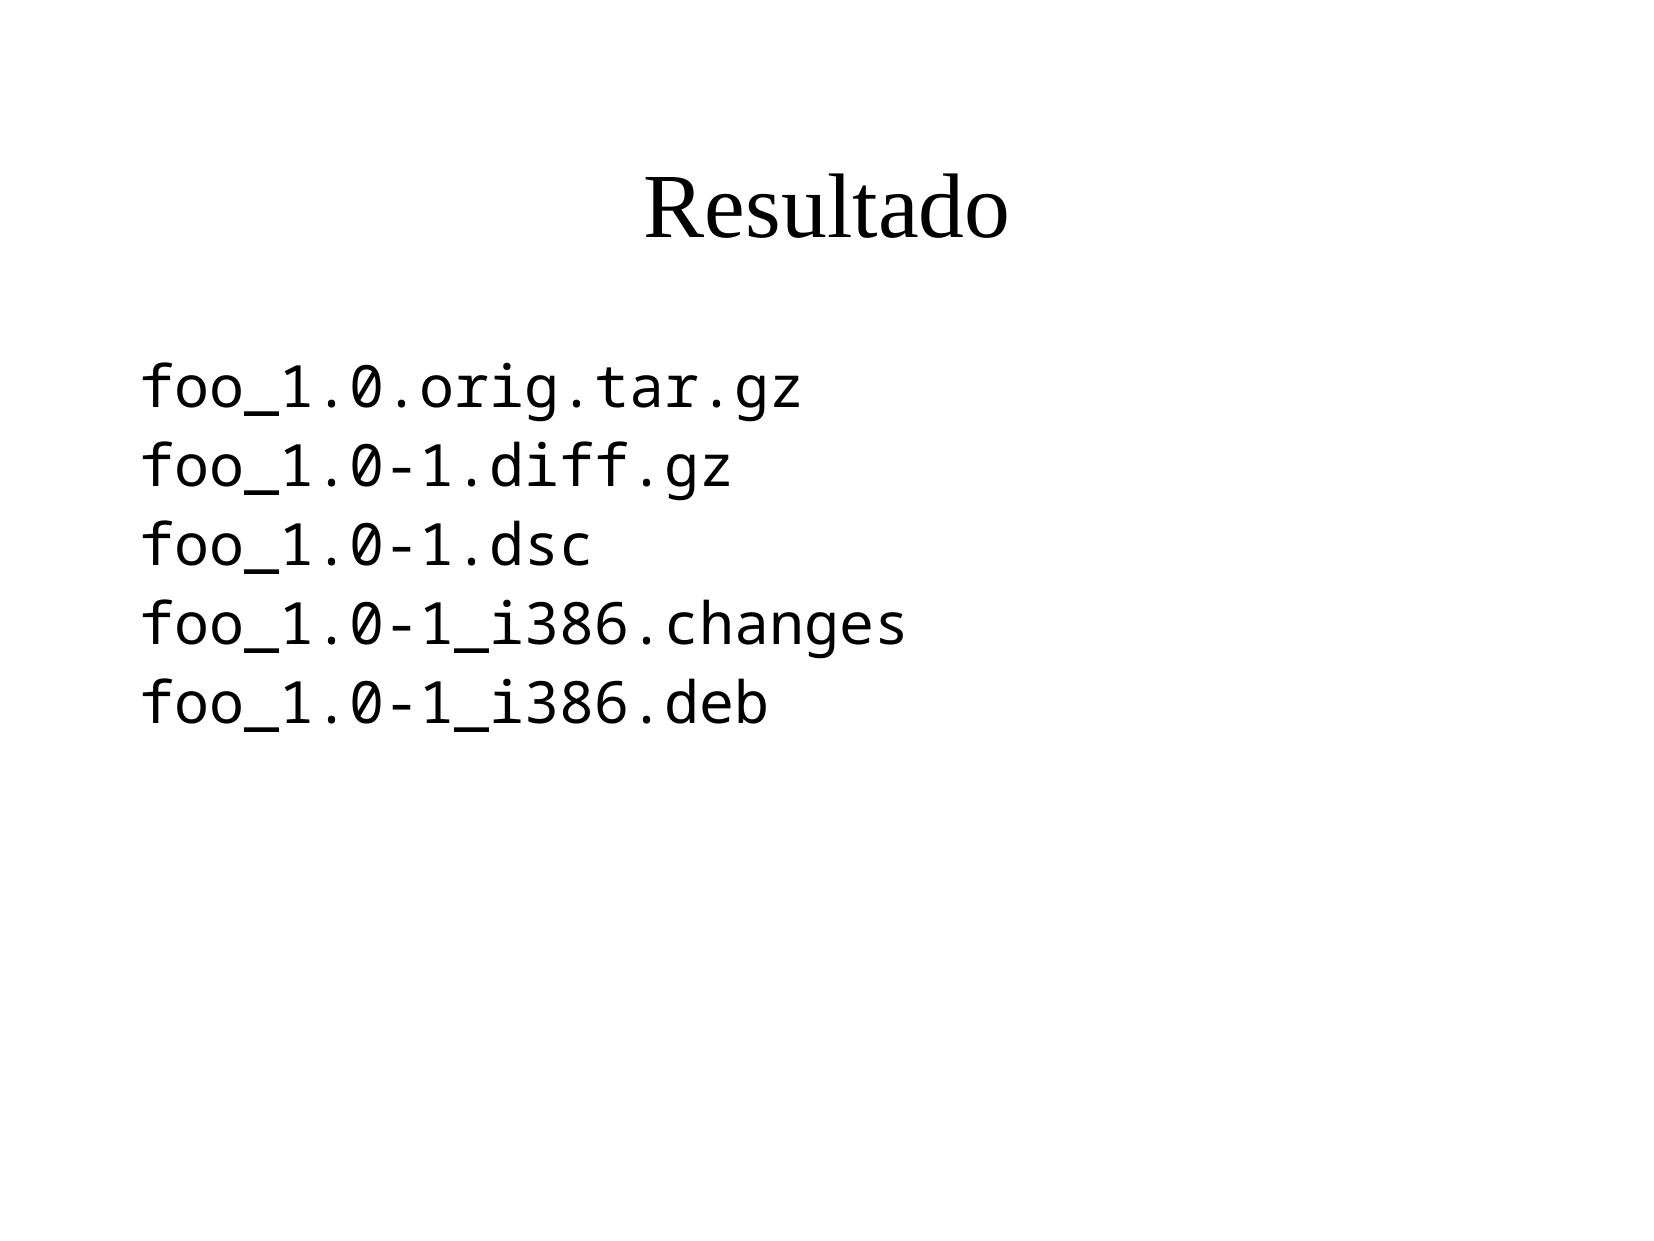

# Resultado
foo_1.0.orig.tar.gz
foo_1.0-1.diff.gz
foo_1.0-1.dsc
foo_1.0-1_i386.changes
foo_1.0-1_i386.deb